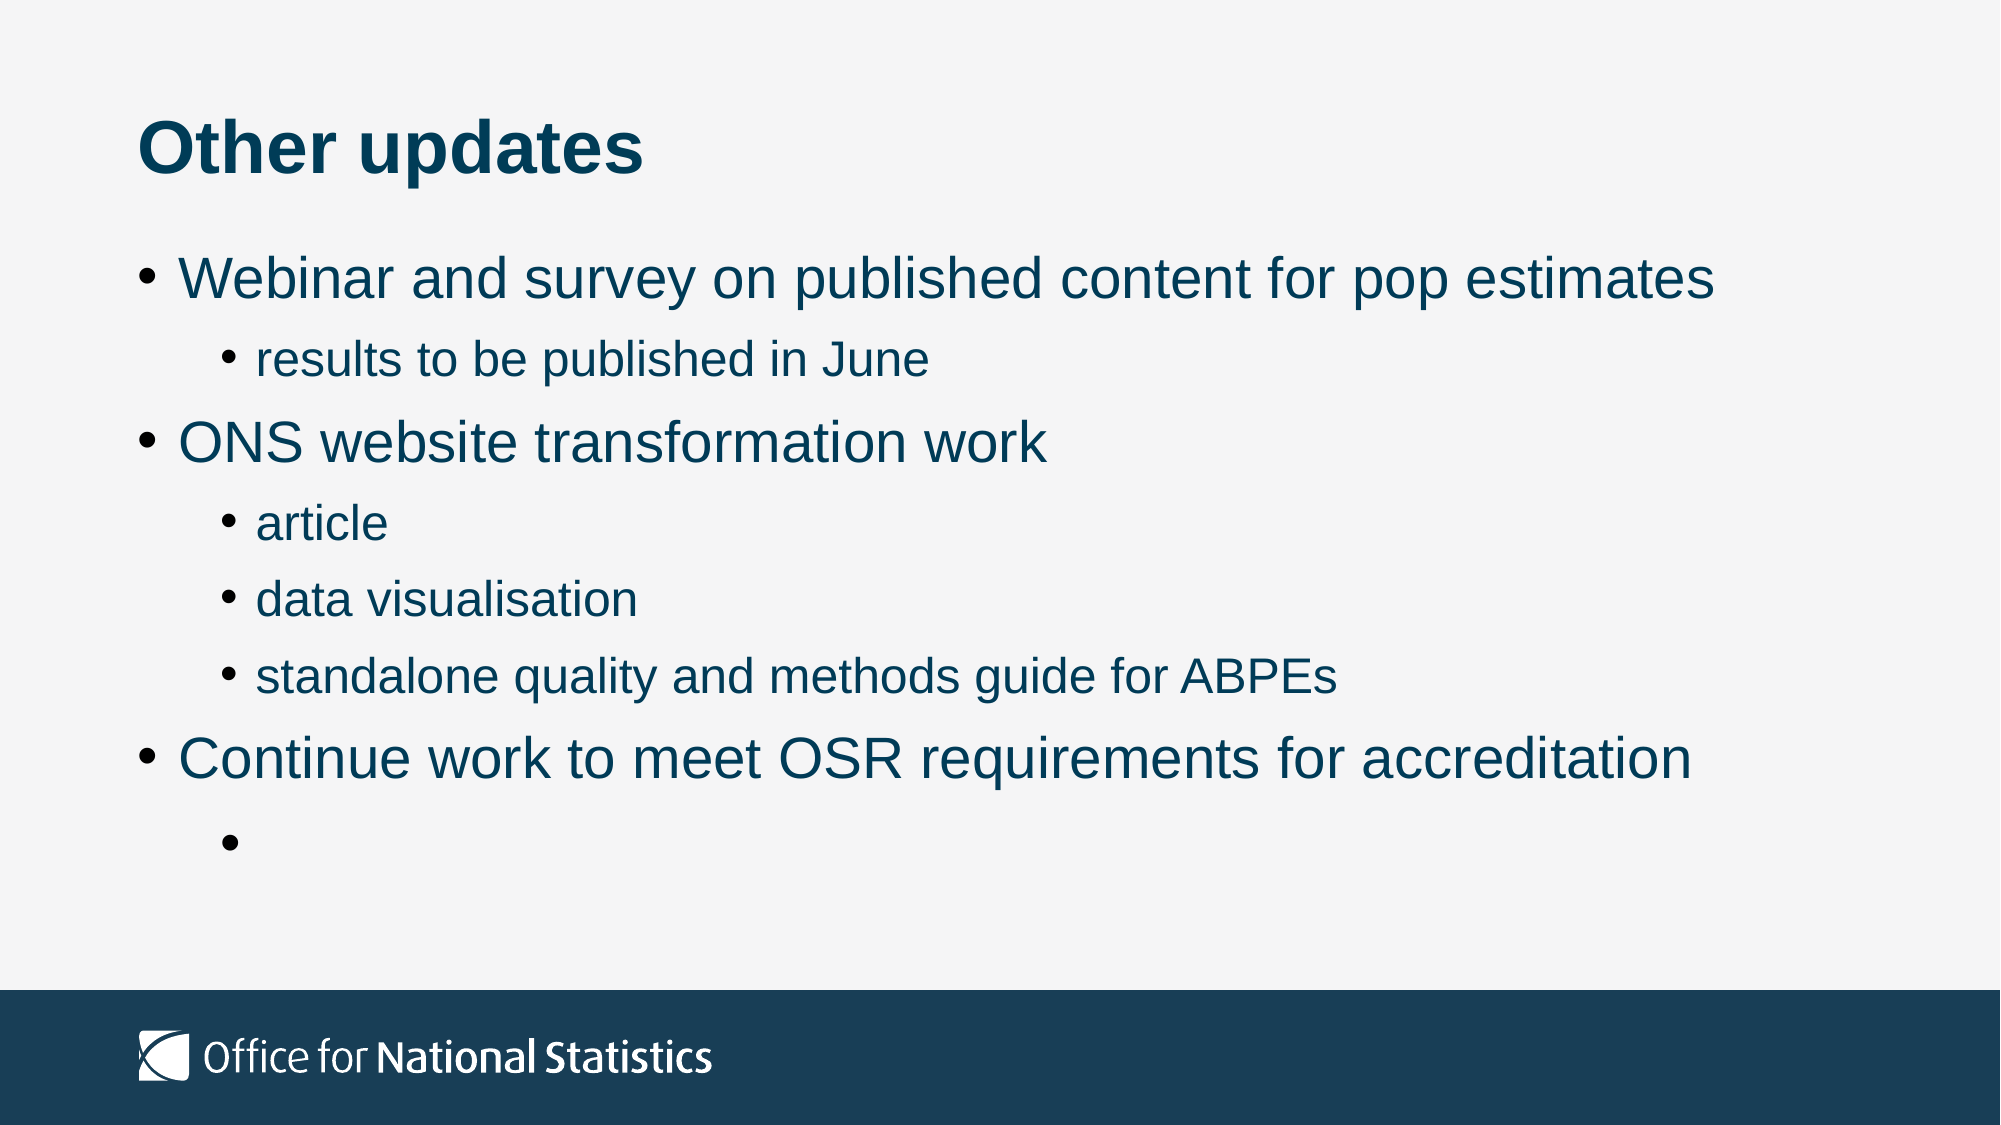

Other updates
# Webinar and survey on published content for pop estimates
results to be published in June
ONS website transformation work
article
data visualisation
standalone quality and methods guide for ABPEs
Continue work to meet OSR requirements for accreditation